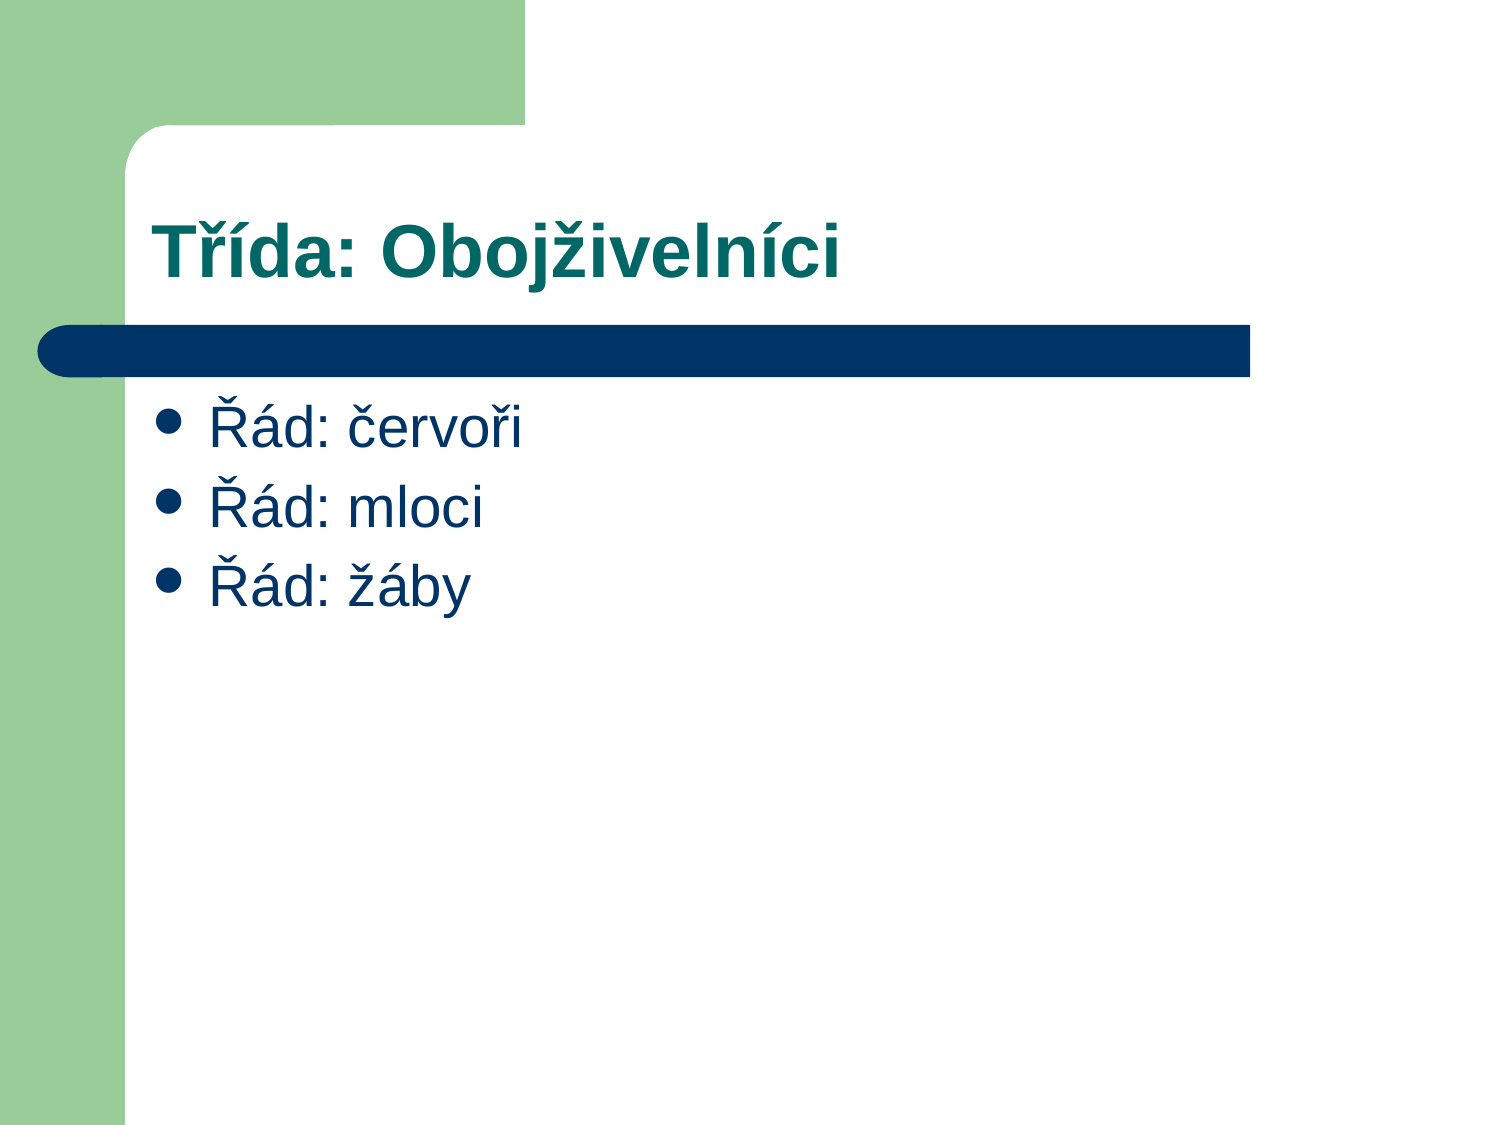

# Třída: Obojživelníci
Řád: červoři
Řád: mloci
Řád: žáby